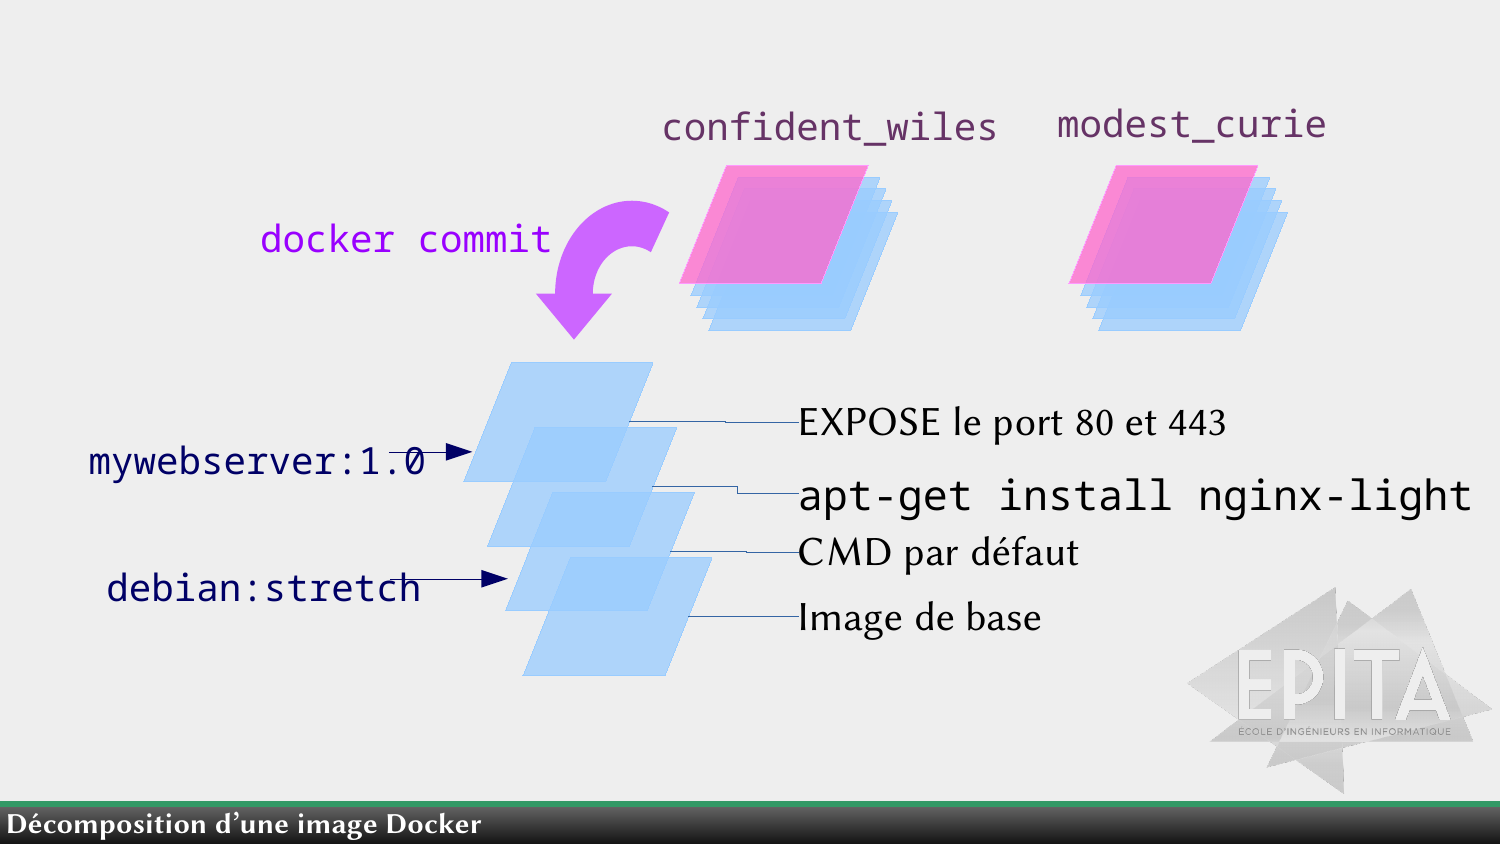

modest_curie
confident_wiles
docker commit
EXPOSE le port 80 et 443
mywebserver:1.0
apt-get install nginx-light
CMD par défaut
debian:stretch
Image de base
# Décomposition d’une image Docker